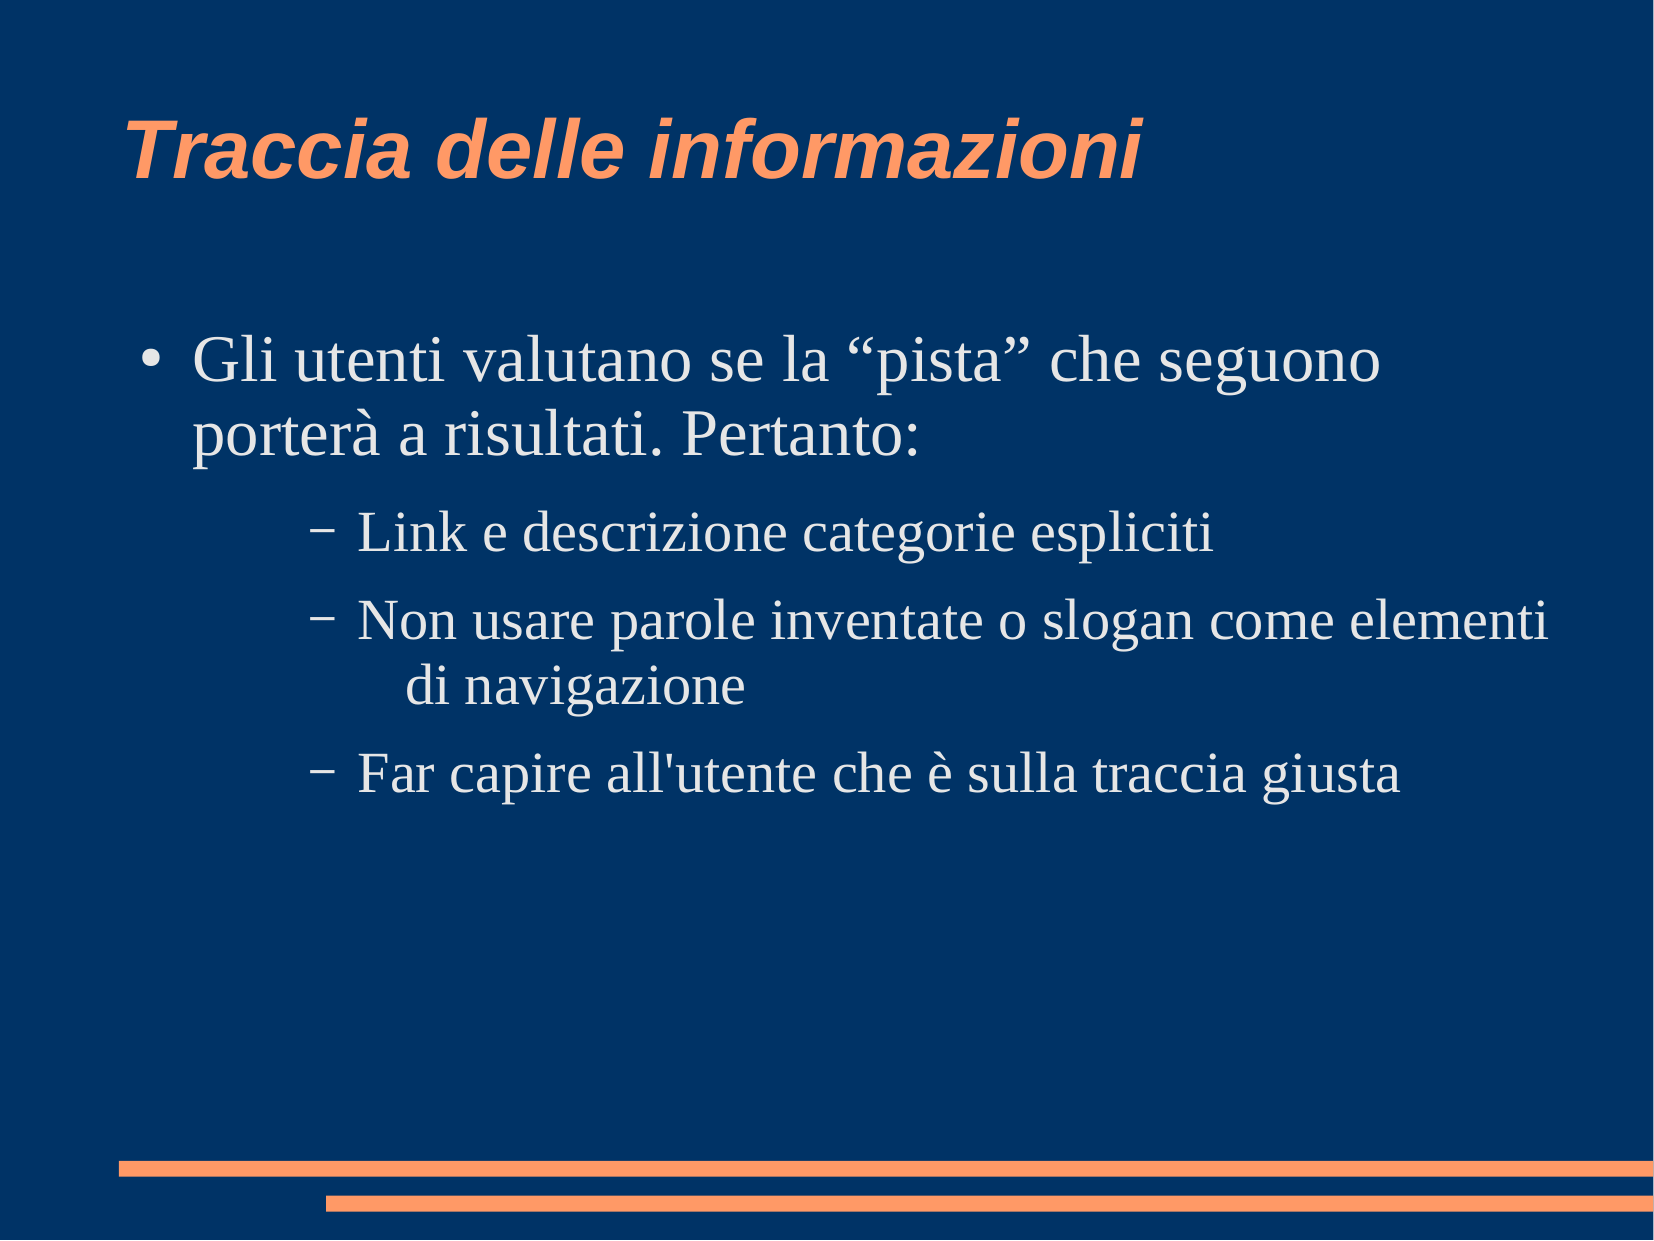

# Traccia delle informazioni
Gli utenti valutano se la “pista” che seguono porterà a risultati. Pertanto:
Link e descrizione categorie espliciti
Non usare parole inventate o slogan come elementi di navigazione
Far capire all'utente che è sulla traccia giusta